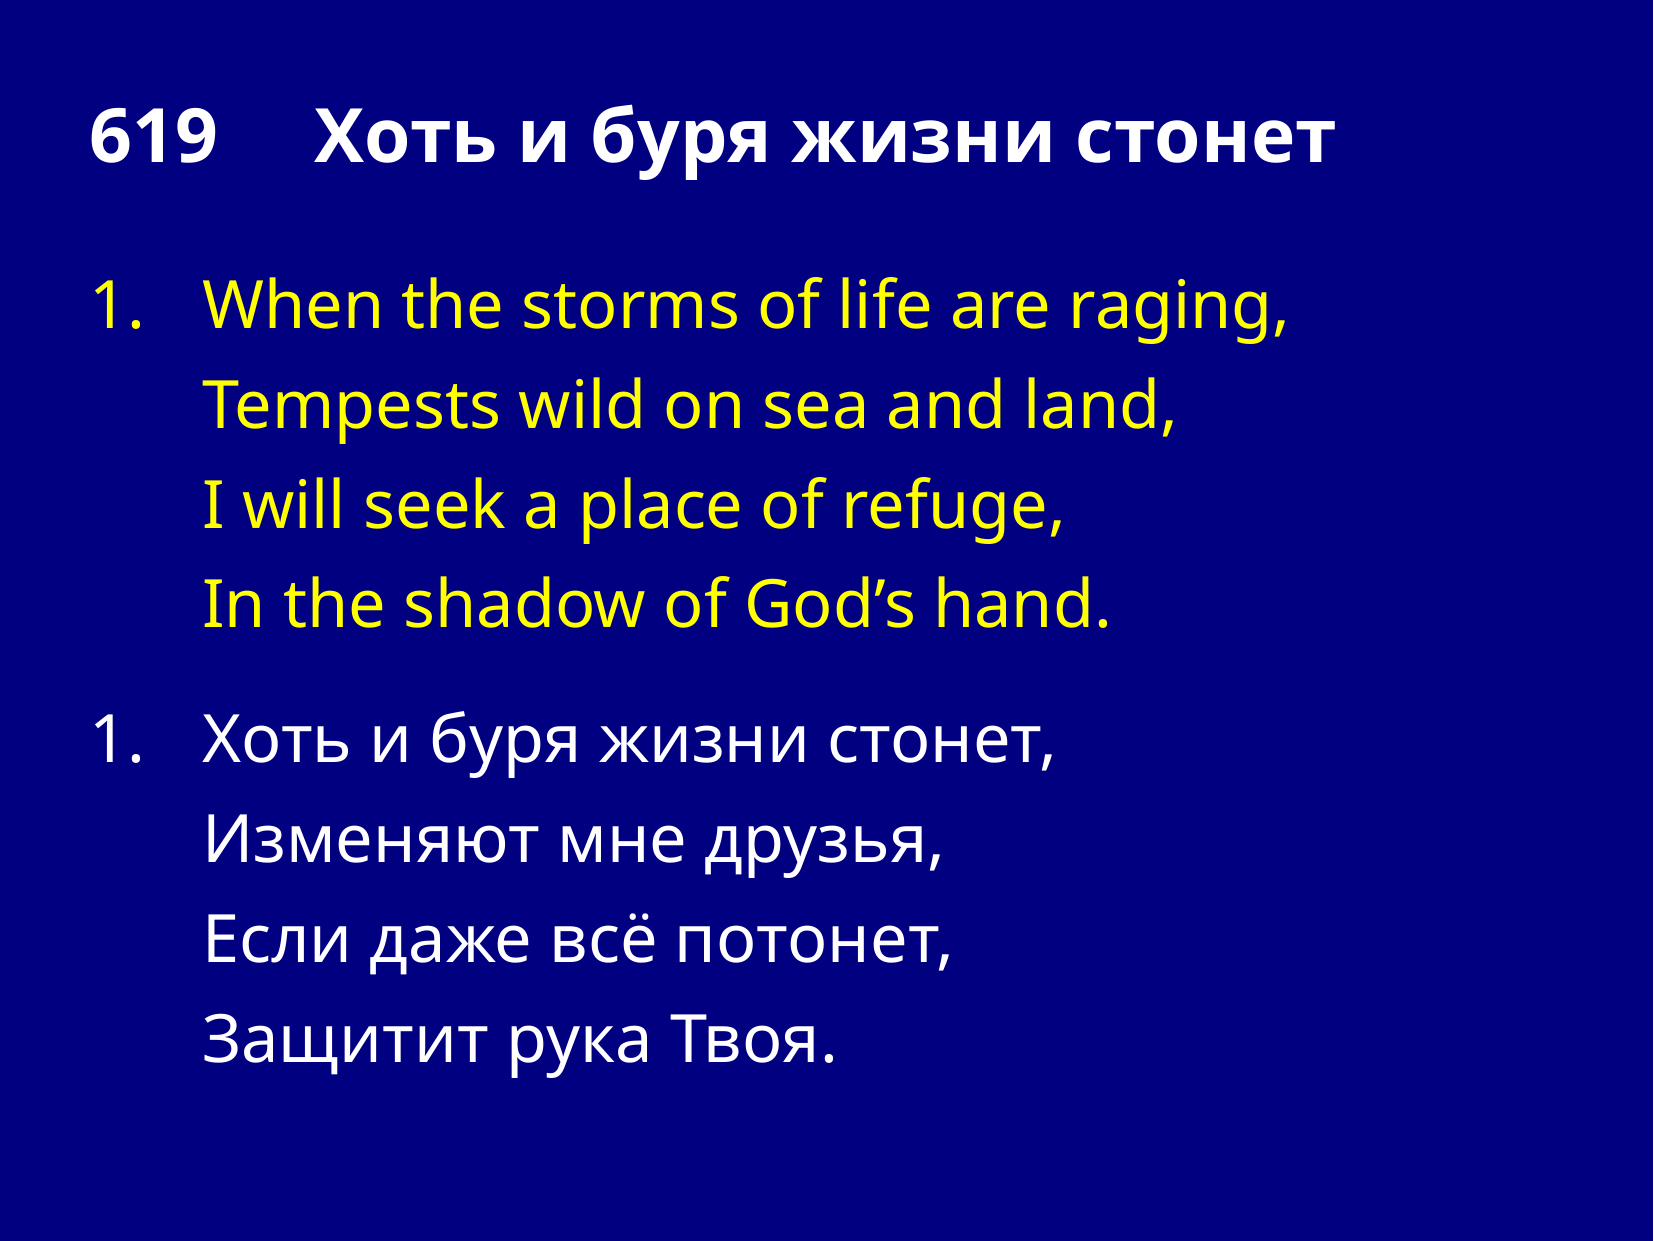

619	Хоть и буря жизни стонет
1.	When the storms of life are raging,
	Tempests wild on sea and land,
	I will seek a place of refuge,
	In the shadow of God’s hand.
1.	Хоть и буря жизни стонет,
	Изменяют мне друзья,
	Если даже всё потонет,
	Защитит рука Твоя.